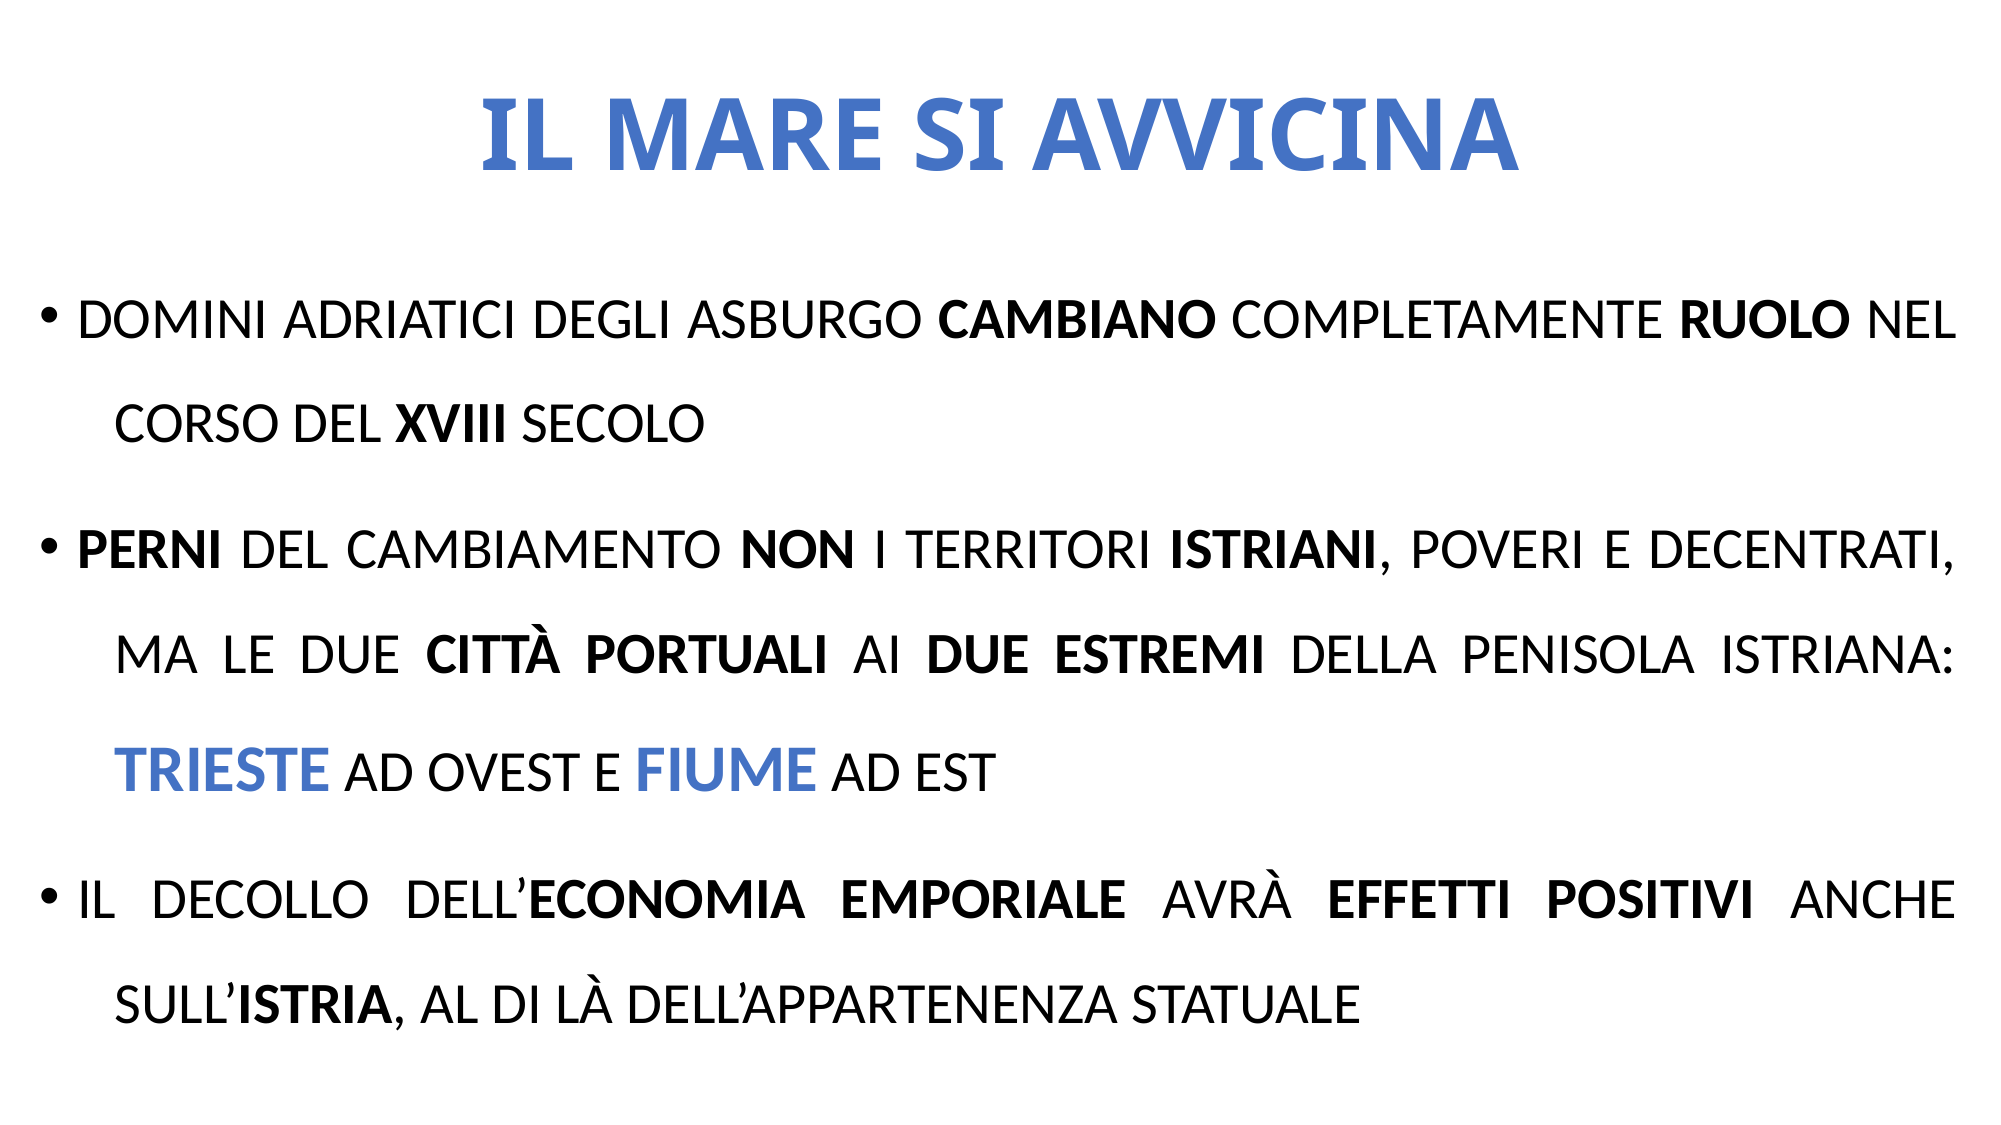

# IL MARE SI AVVICINA
DOMINI ADRIATICI DEGLI ASBURGO CAMBIANO COMPLETAMENTE RUOLO NEL CORSO DEL XVIII SECOLO
PERNI DEL CAMBIAMENTO NON I TERRITORI ISTRIANI, POVERI E DECENTRATI, MA LE DUE CITTÀ PORTUALI AI DUE ESTREMI DELLA PENISOLA ISTRIANA: TRIESTE AD OVEST E FIUME AD EST
IL DECOLLO DELL’ECONOMIA EMPORIALE AVRÀ EFFETTI POSITIVI ANCHE SULL’ISTRIA, AL DI LÀ DELL’APPARTENENZA STATUALE